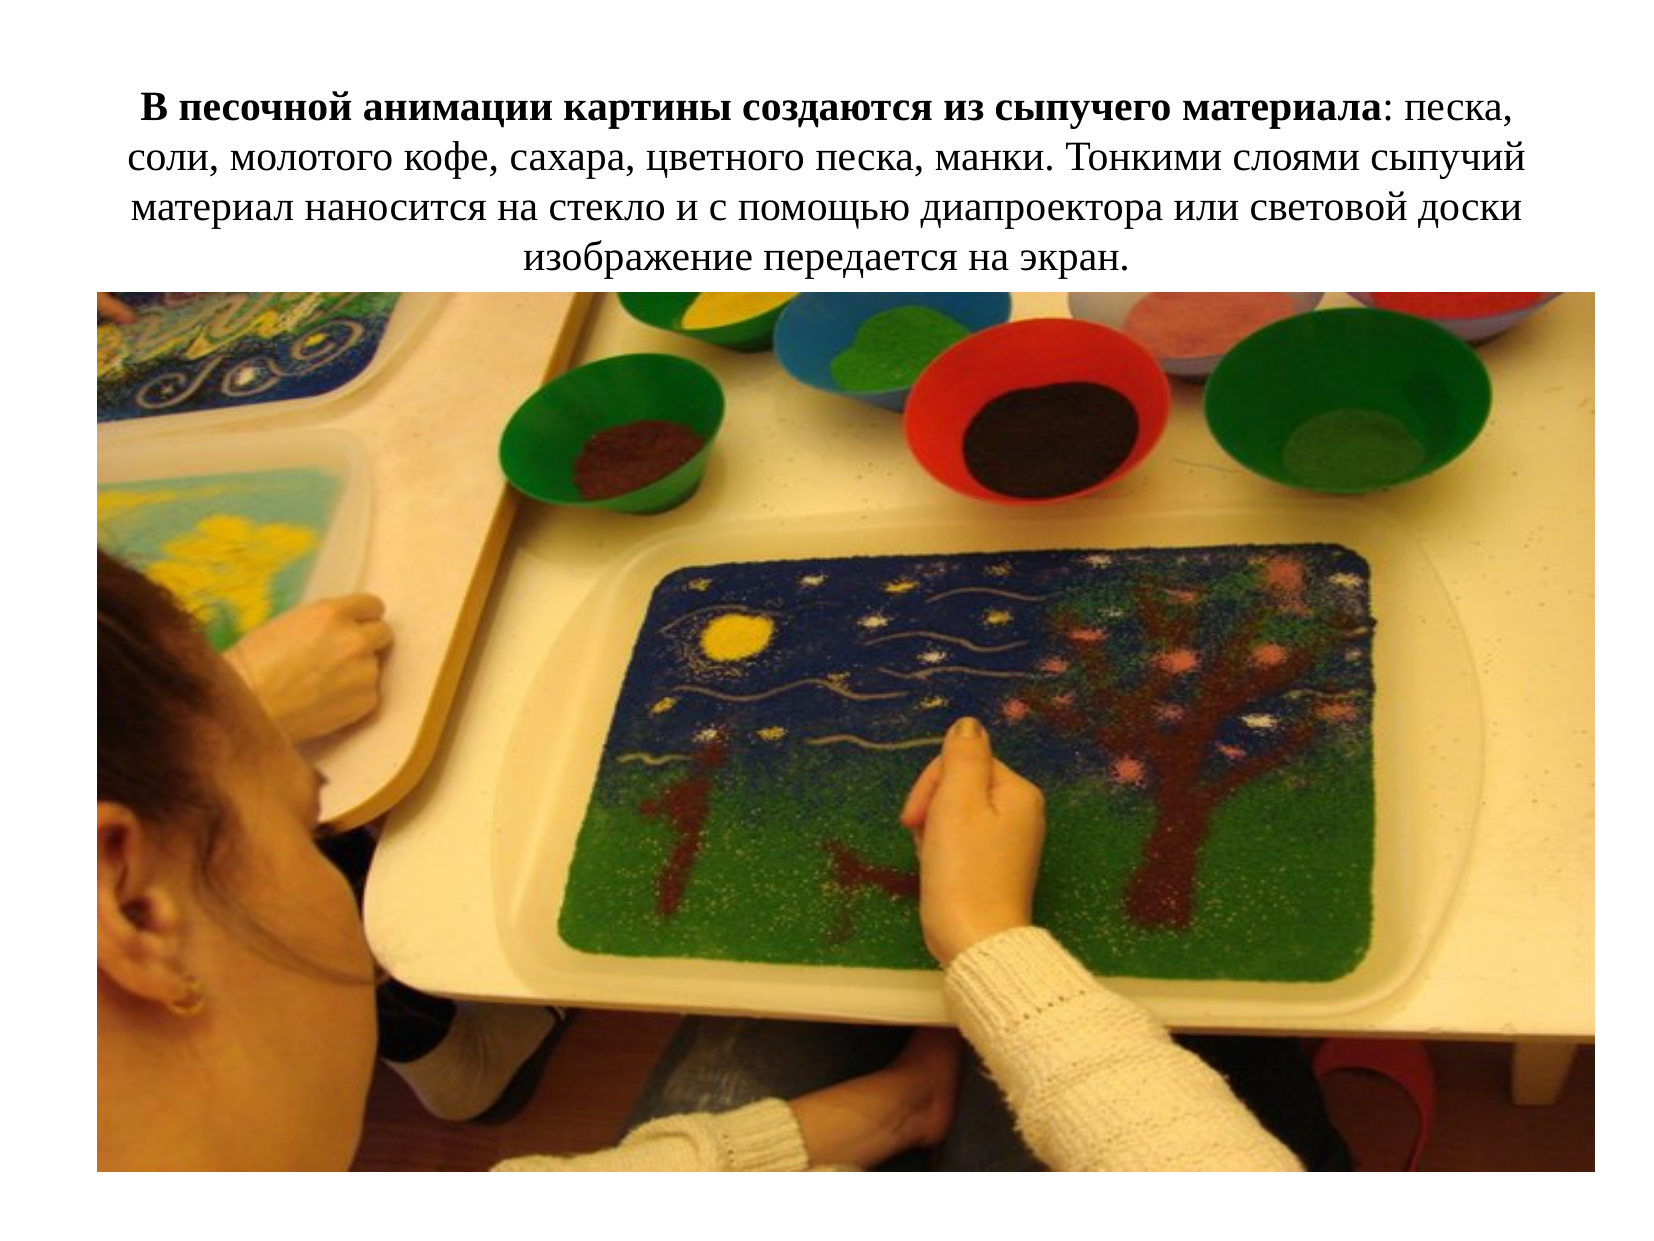

# В песочной анимации картины создаются из сыпучего материала: песка, соли, молотого кофе, сахара, цветного песка, манки. Тонкими слоями сыпучий материал наносится на стекло и с помощью диапроектора или световой доски изображение передается на экран.